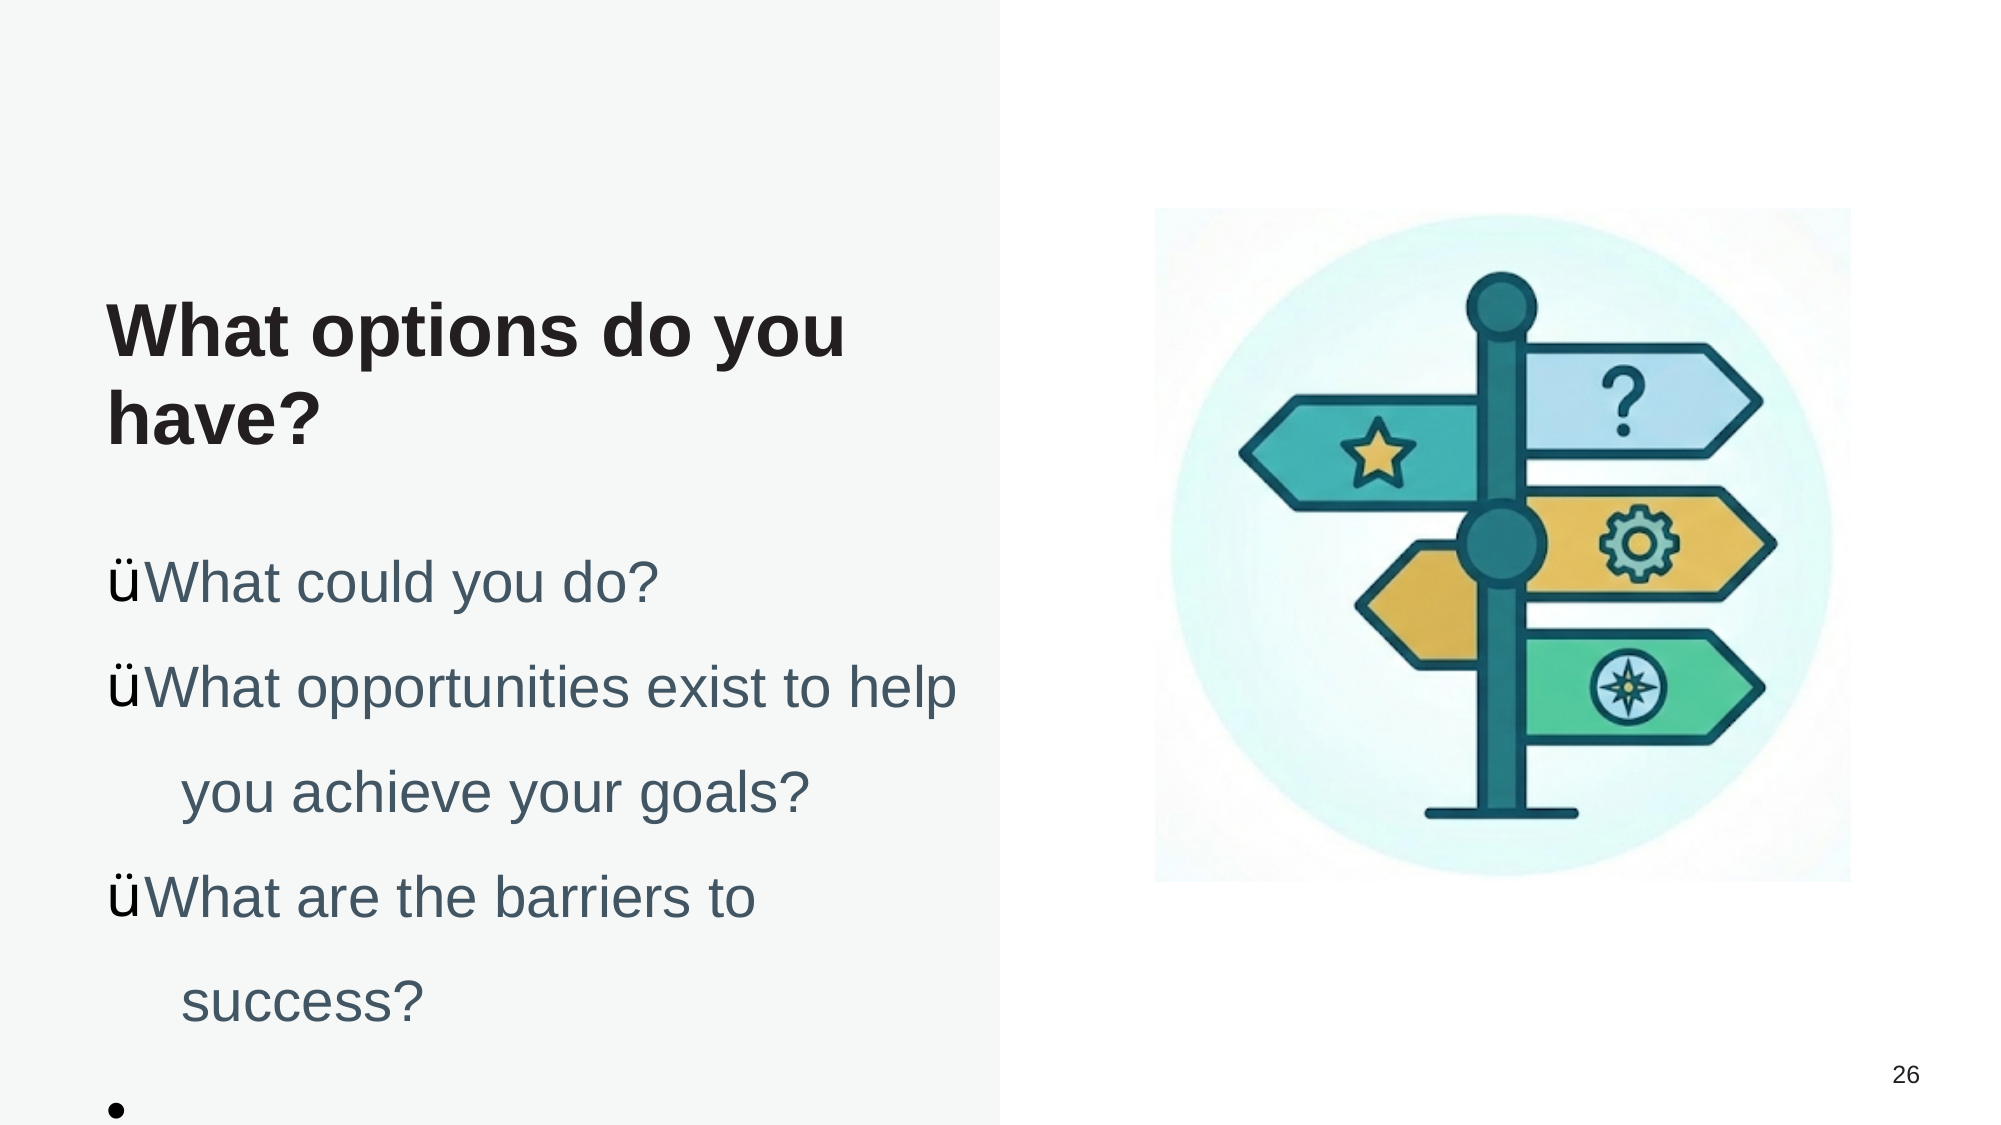

# What options do you have?
What could you do?
What opportunities exist to help you achieve your goals?
What are the barriers to success?